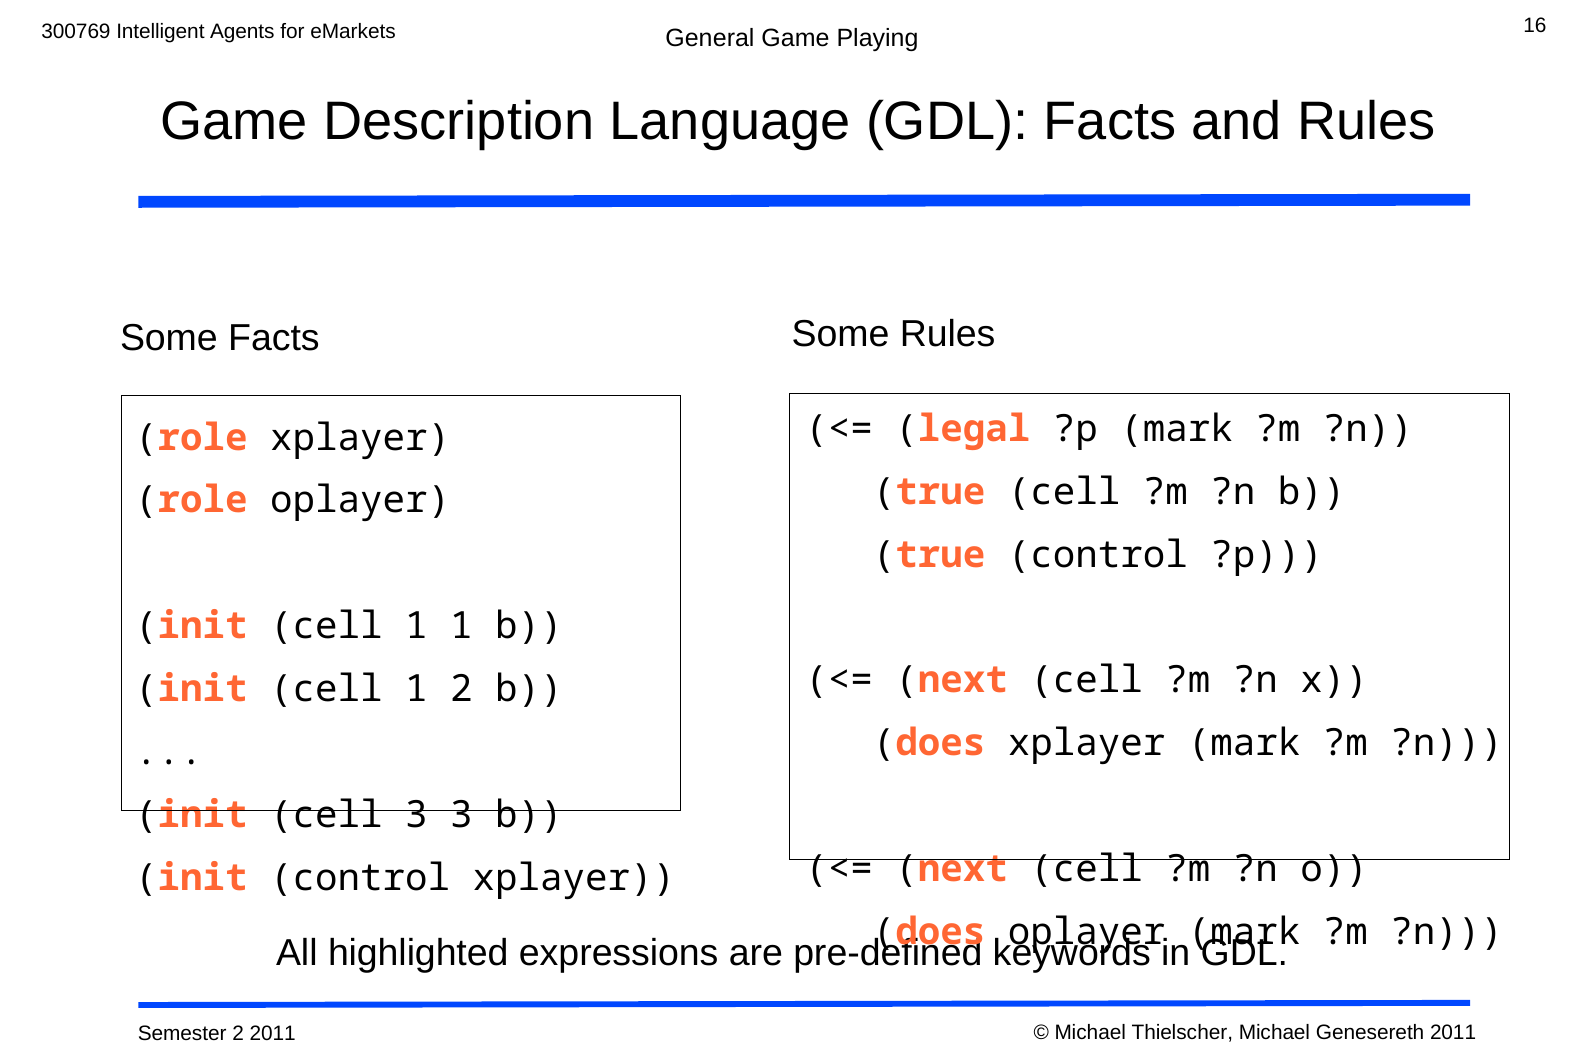

# Game Description Language (GDL): Facts and Rules
Some Rules
Some Facts
(<= (legal ?p (mark ?m ?n))
 (true (cell ?m ?n b))
 (true (control ?p)))
(<= (next (cell ?m ?n x))
 (does xplayer (mark ?m ?n)))
(<= (next (cell ?m ?n o))
 (does oplayer (mark ?m ?n)))
(role xplayer)
(role oplayer)
(init (cell 1 1 b))
(init (cell 1 2 b))
...
(init (cell 3 3 b))
(init (control xplayer))
All highlighted expressions are pre-defined keywords in GDL.